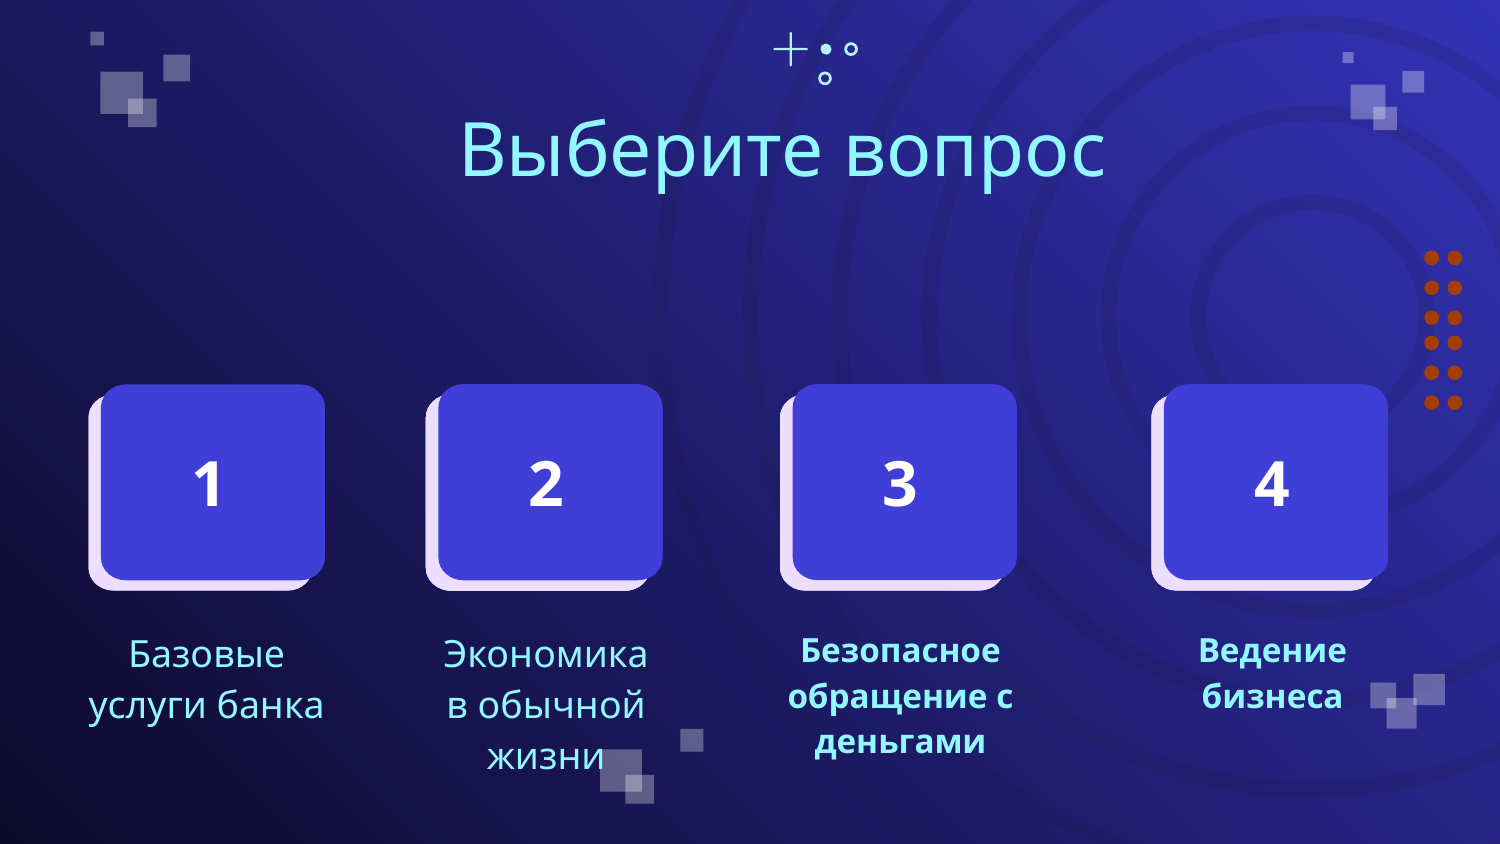

Выберите вопрос
1
1
1
1
1
3
1
4
1
1
1
1
1
1
1
1
1
2
Базовые услуги банка
Экономика в обычной жизни
Безопасное обращение с деньгами
Ведение бизнеса